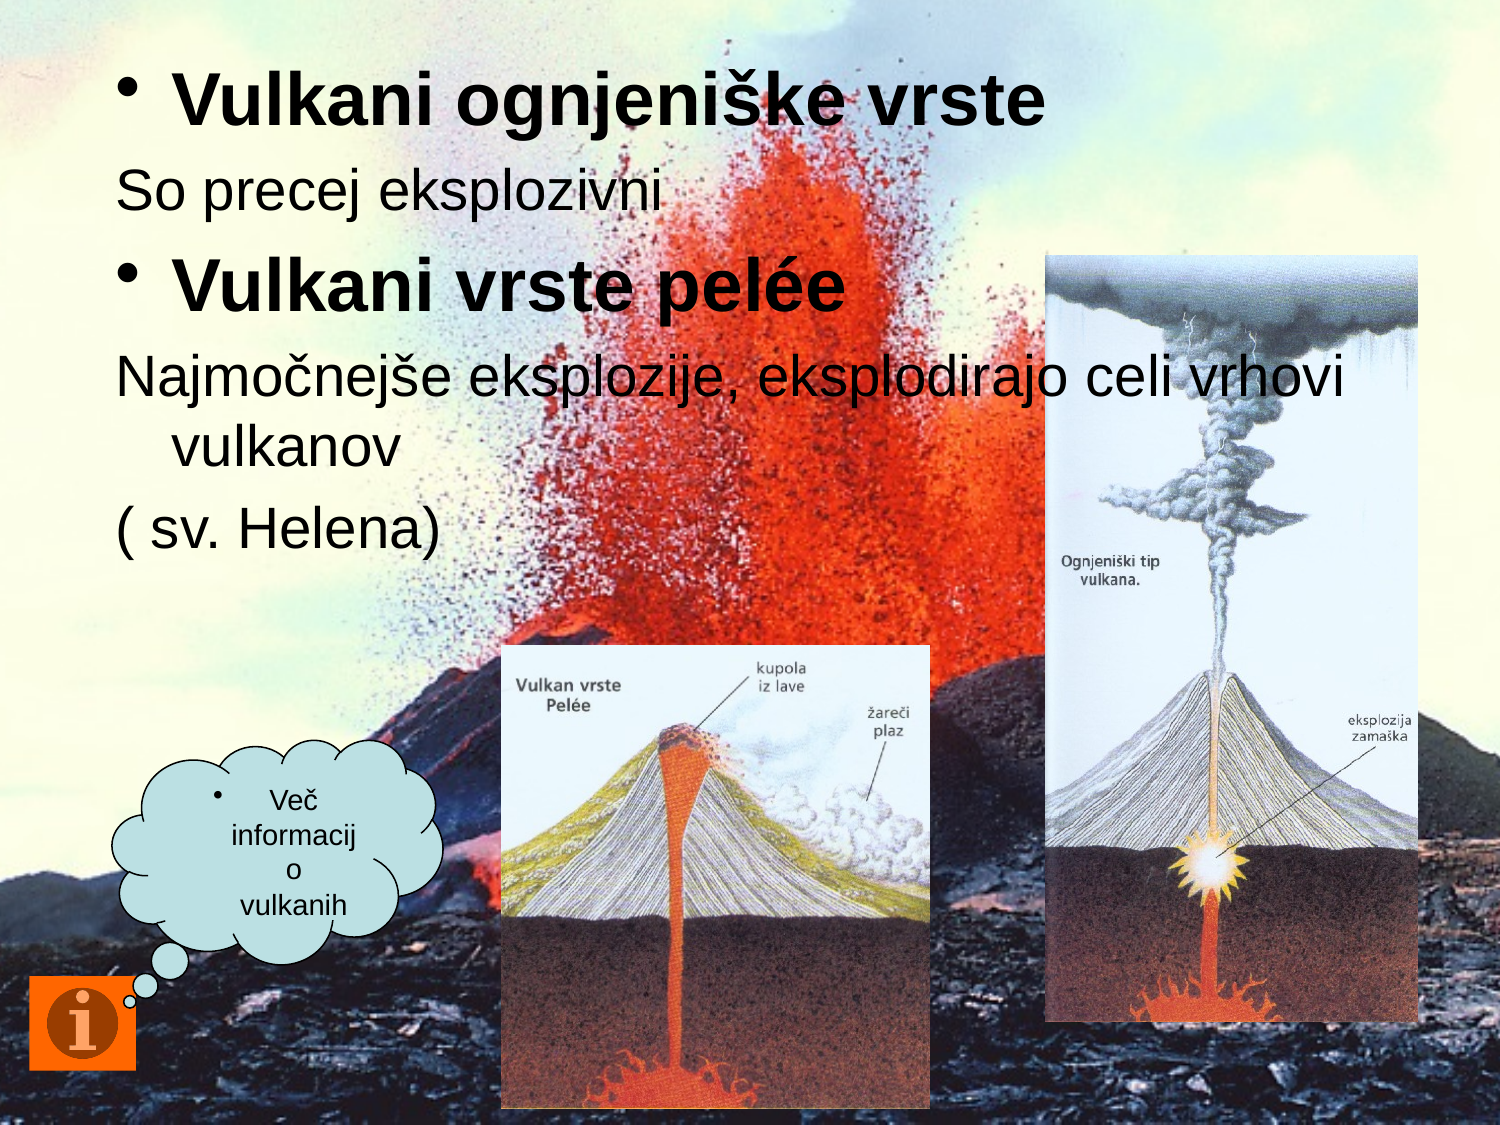

Vulkani ognjeniške vrste
So precej eksplozivni
Vulkani vrste pelée
Najmočnejše eksplozije, eksplodirajo celi vrhovi vulkanov
( sv. Helena)
#
Več informacij o vulkanih